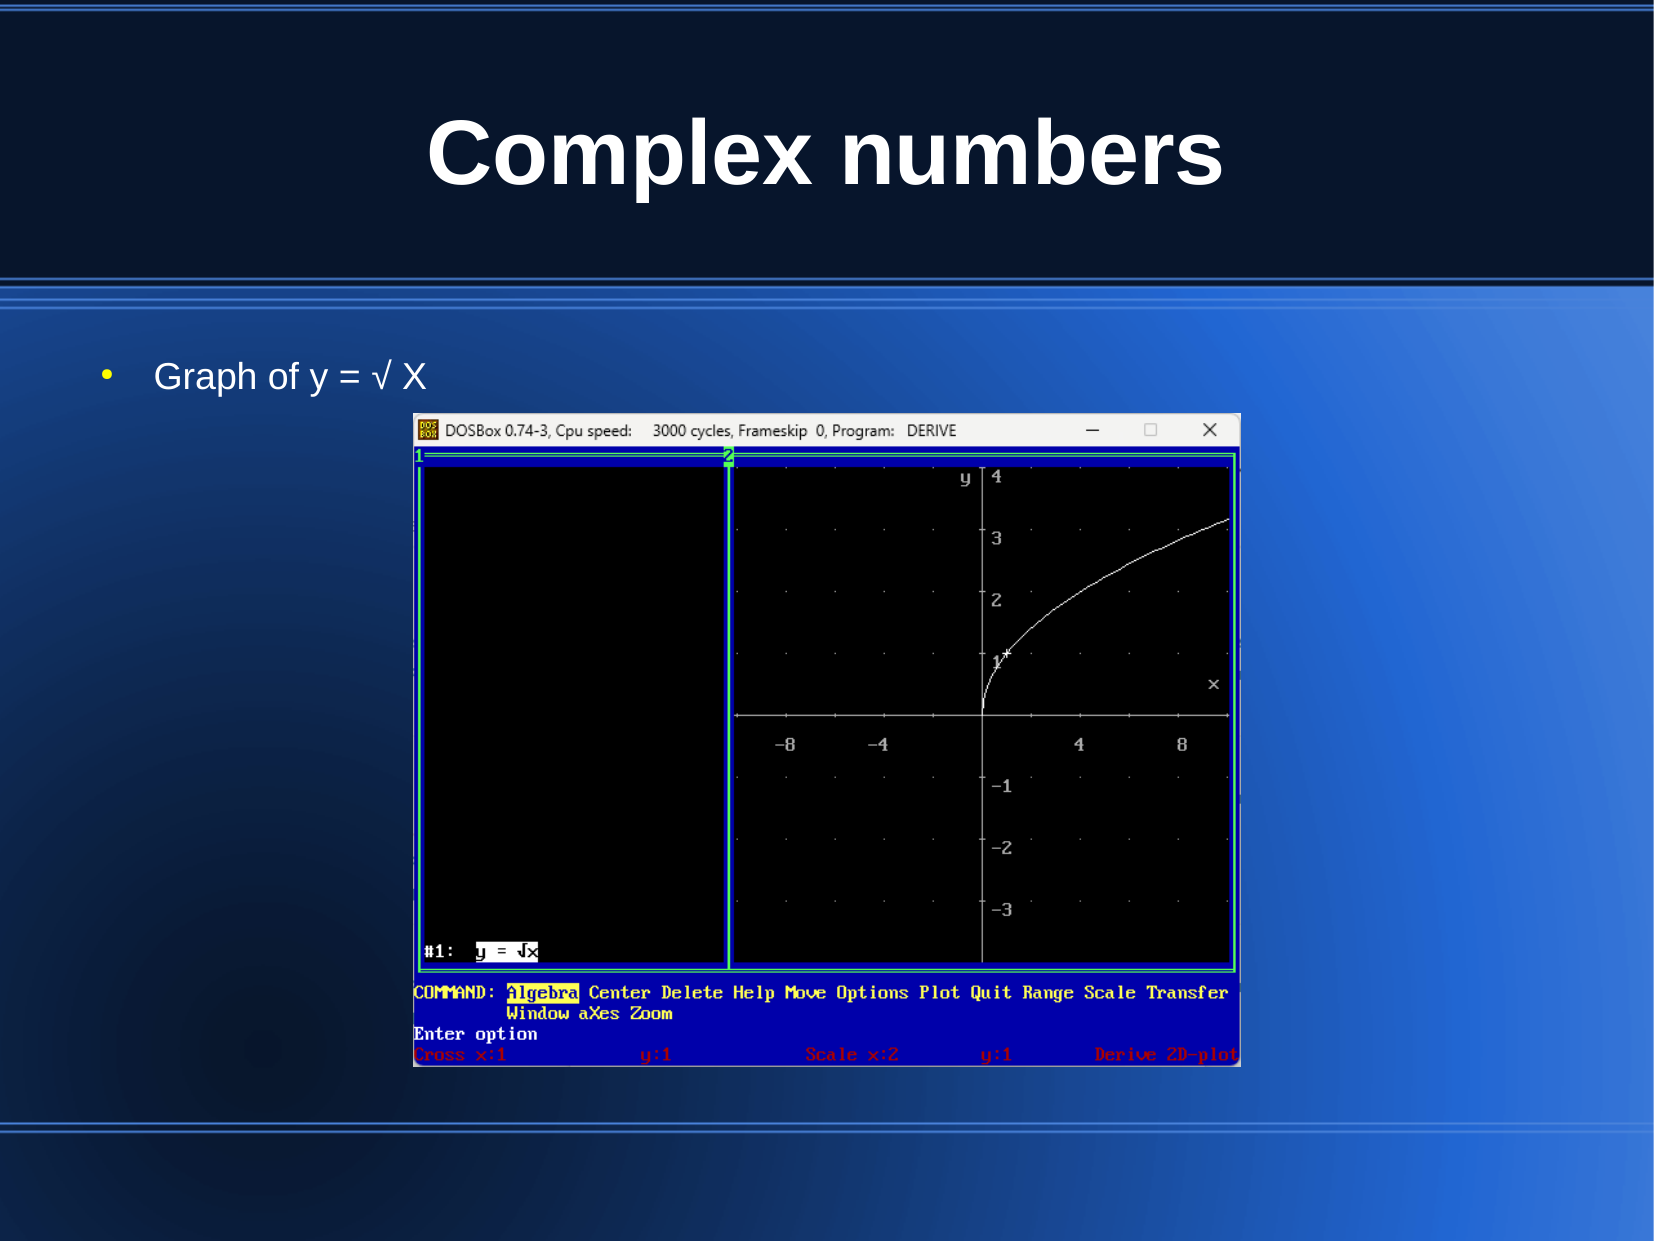

# Complex numbers
Graph of y = √ X